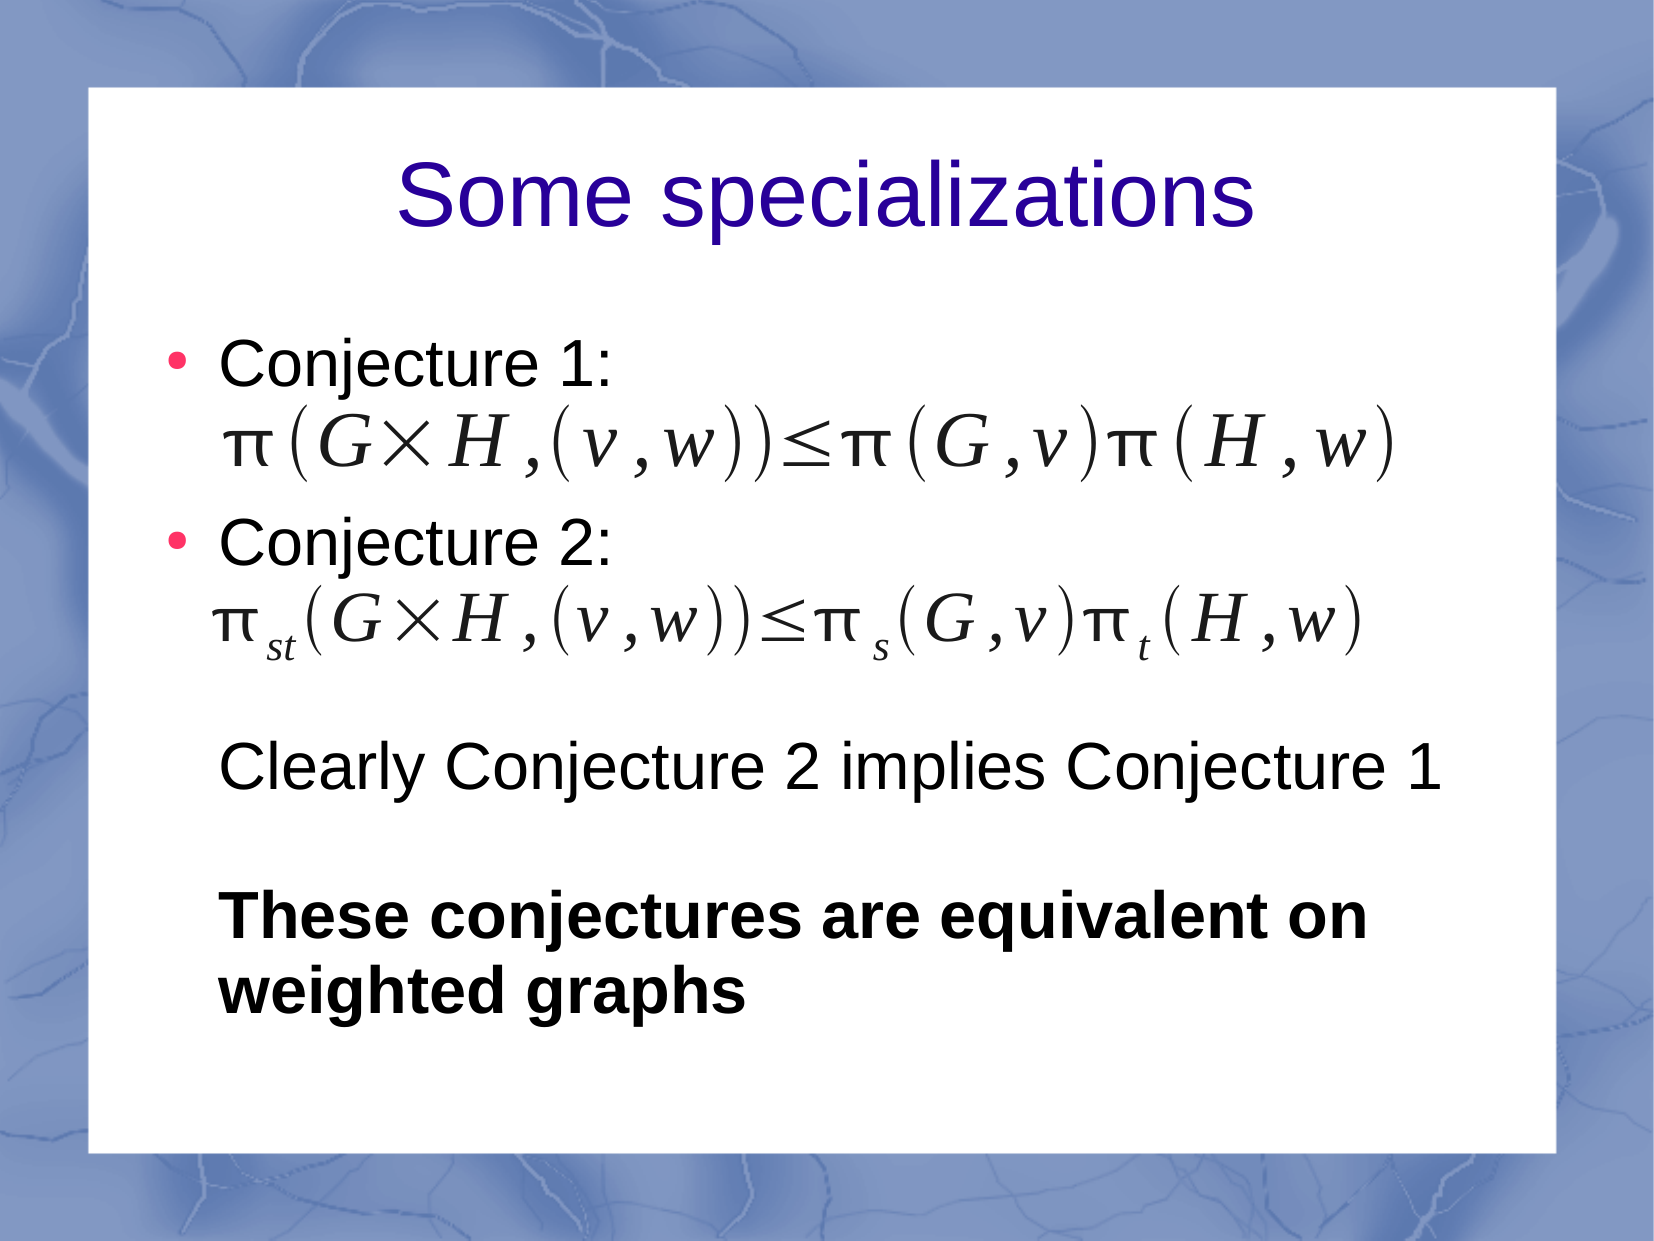

# Some specializations
Conjecture 1:
Conjecture 2:
Clearly Conjecture 2 implies Conjecture 1
These conjectures are equivalent on weighted graphs